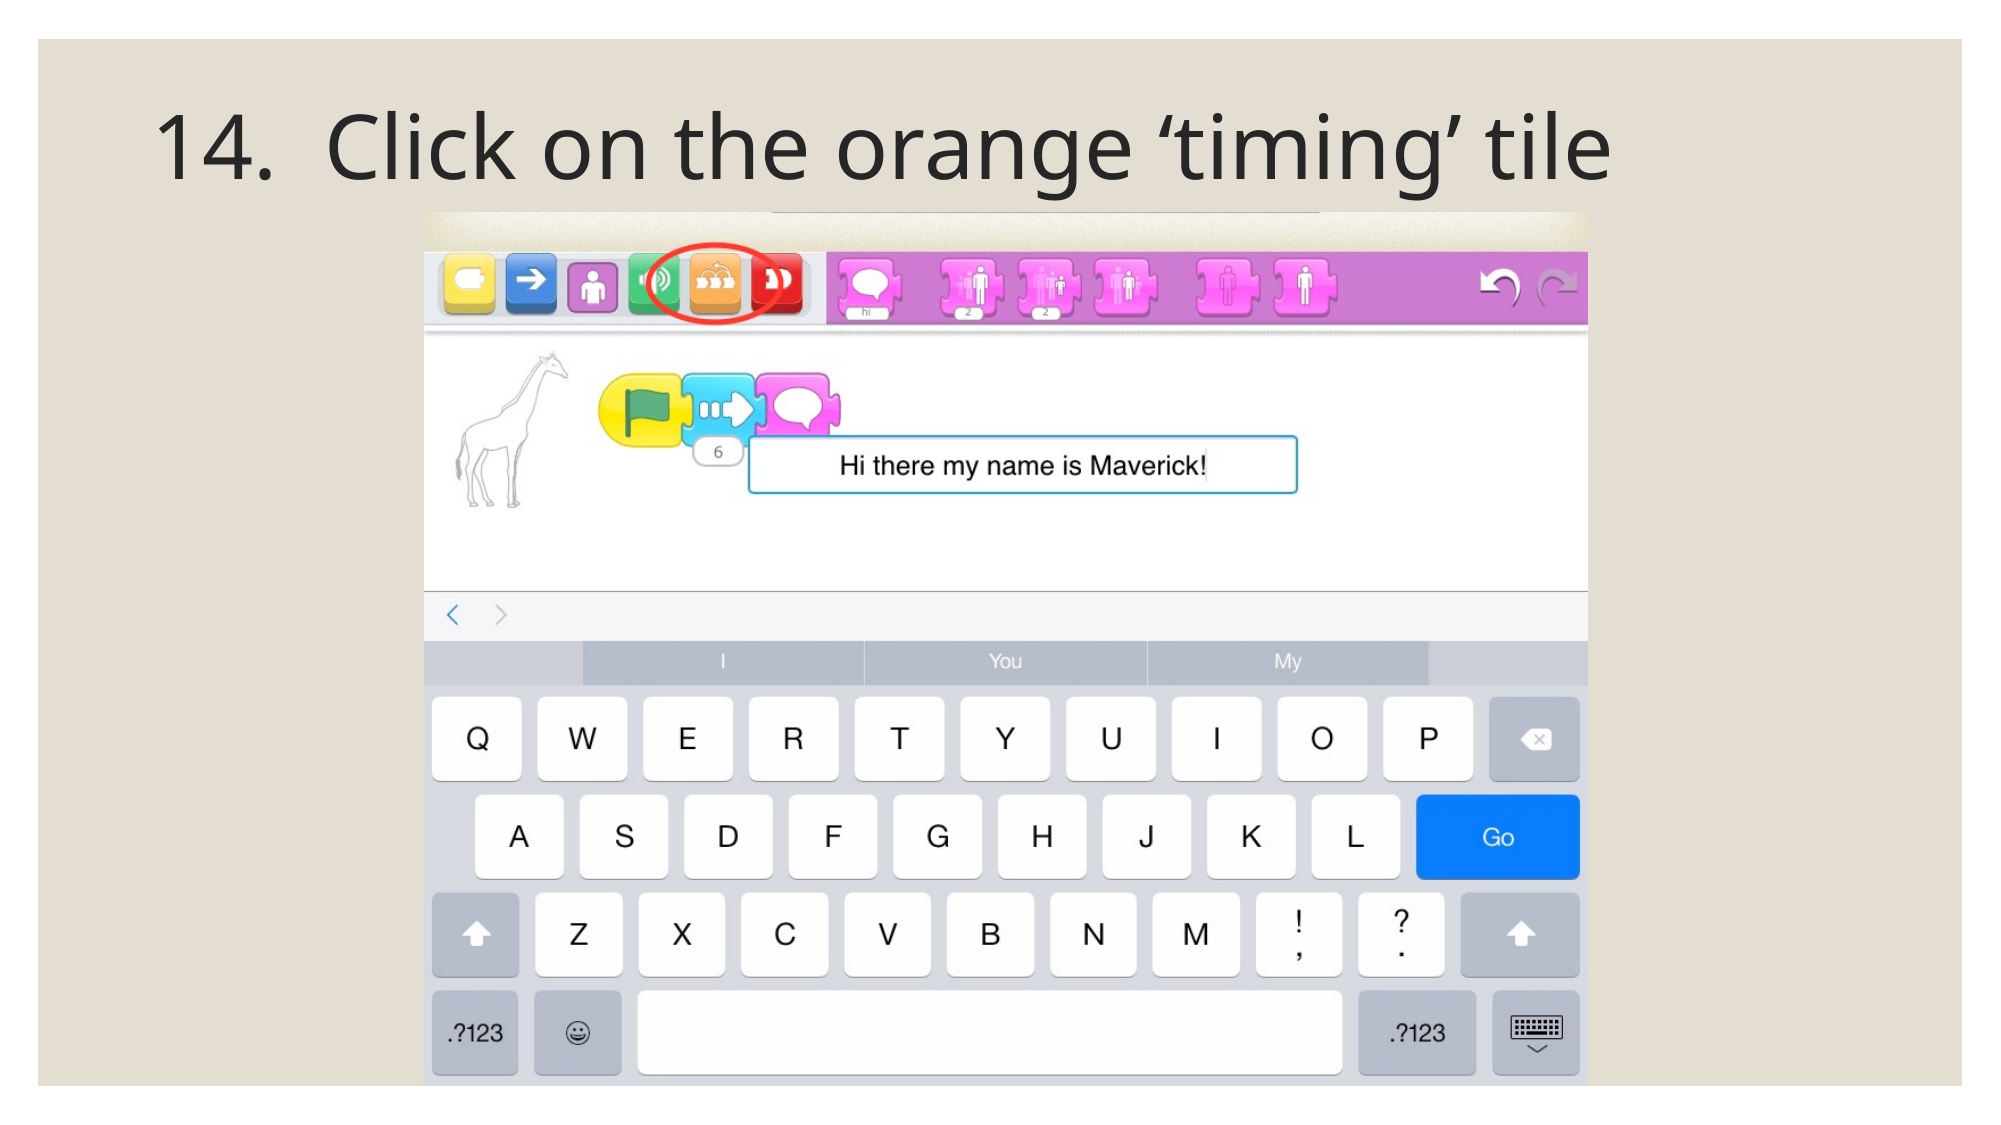

# 14. Click on the orange ‘timing’ tile